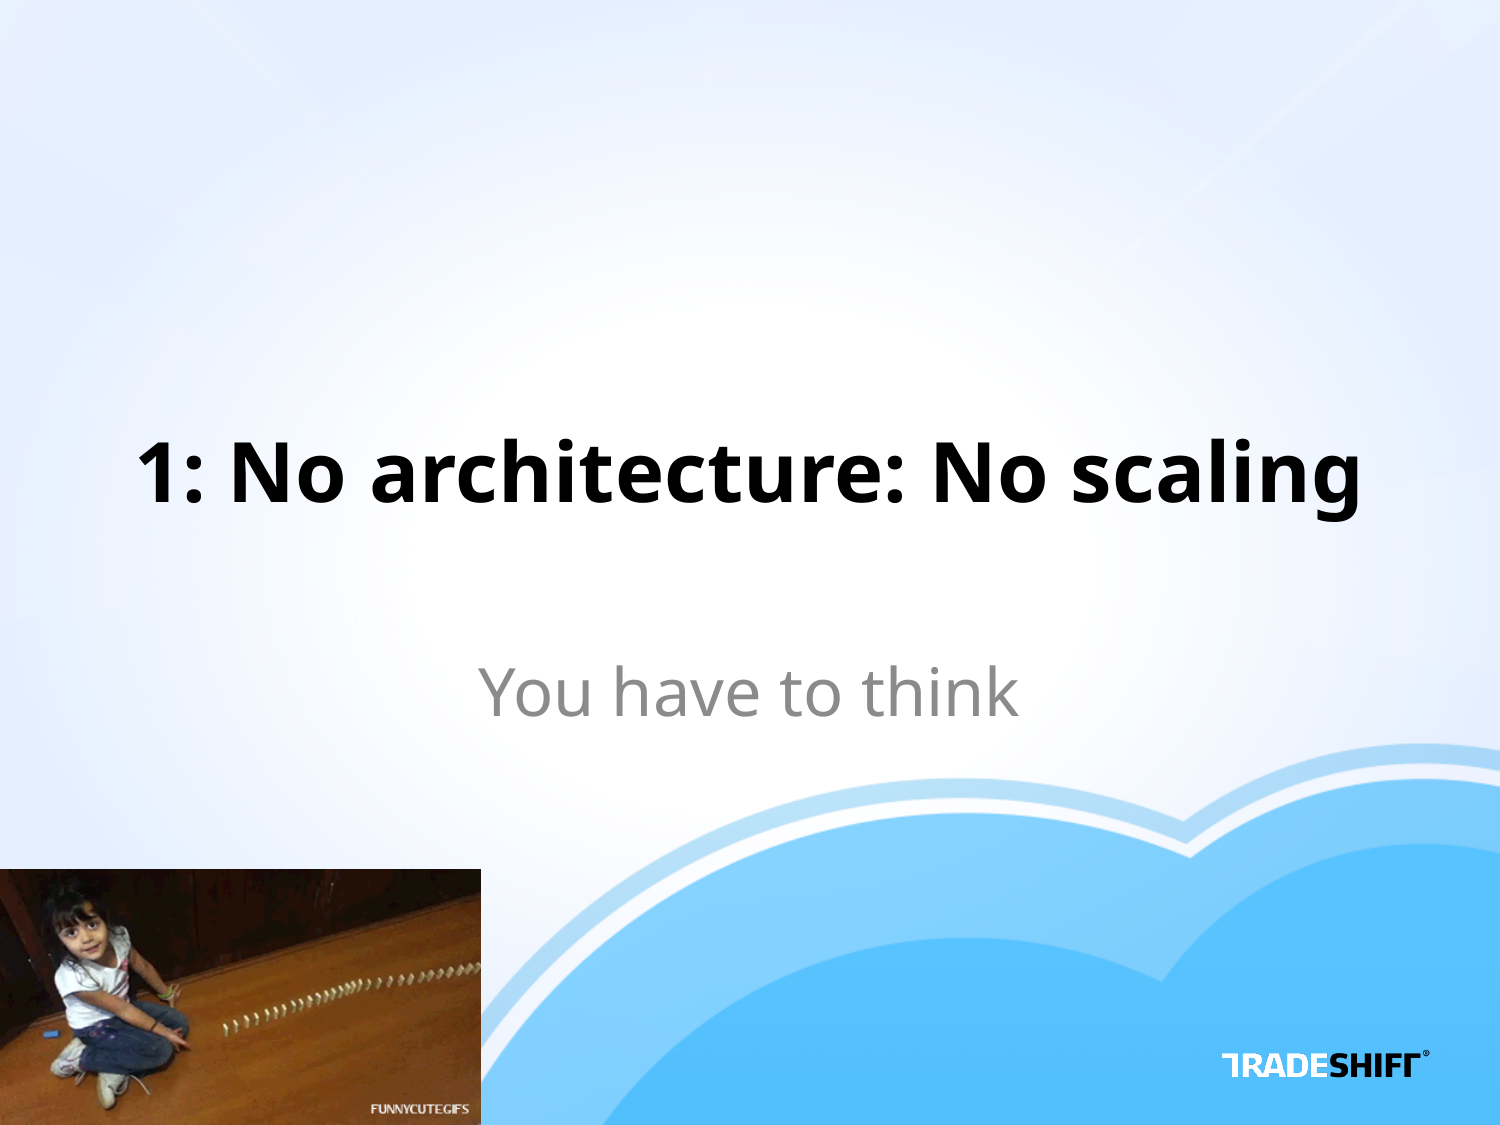

# 1: No architecture: No scaling
You have to think